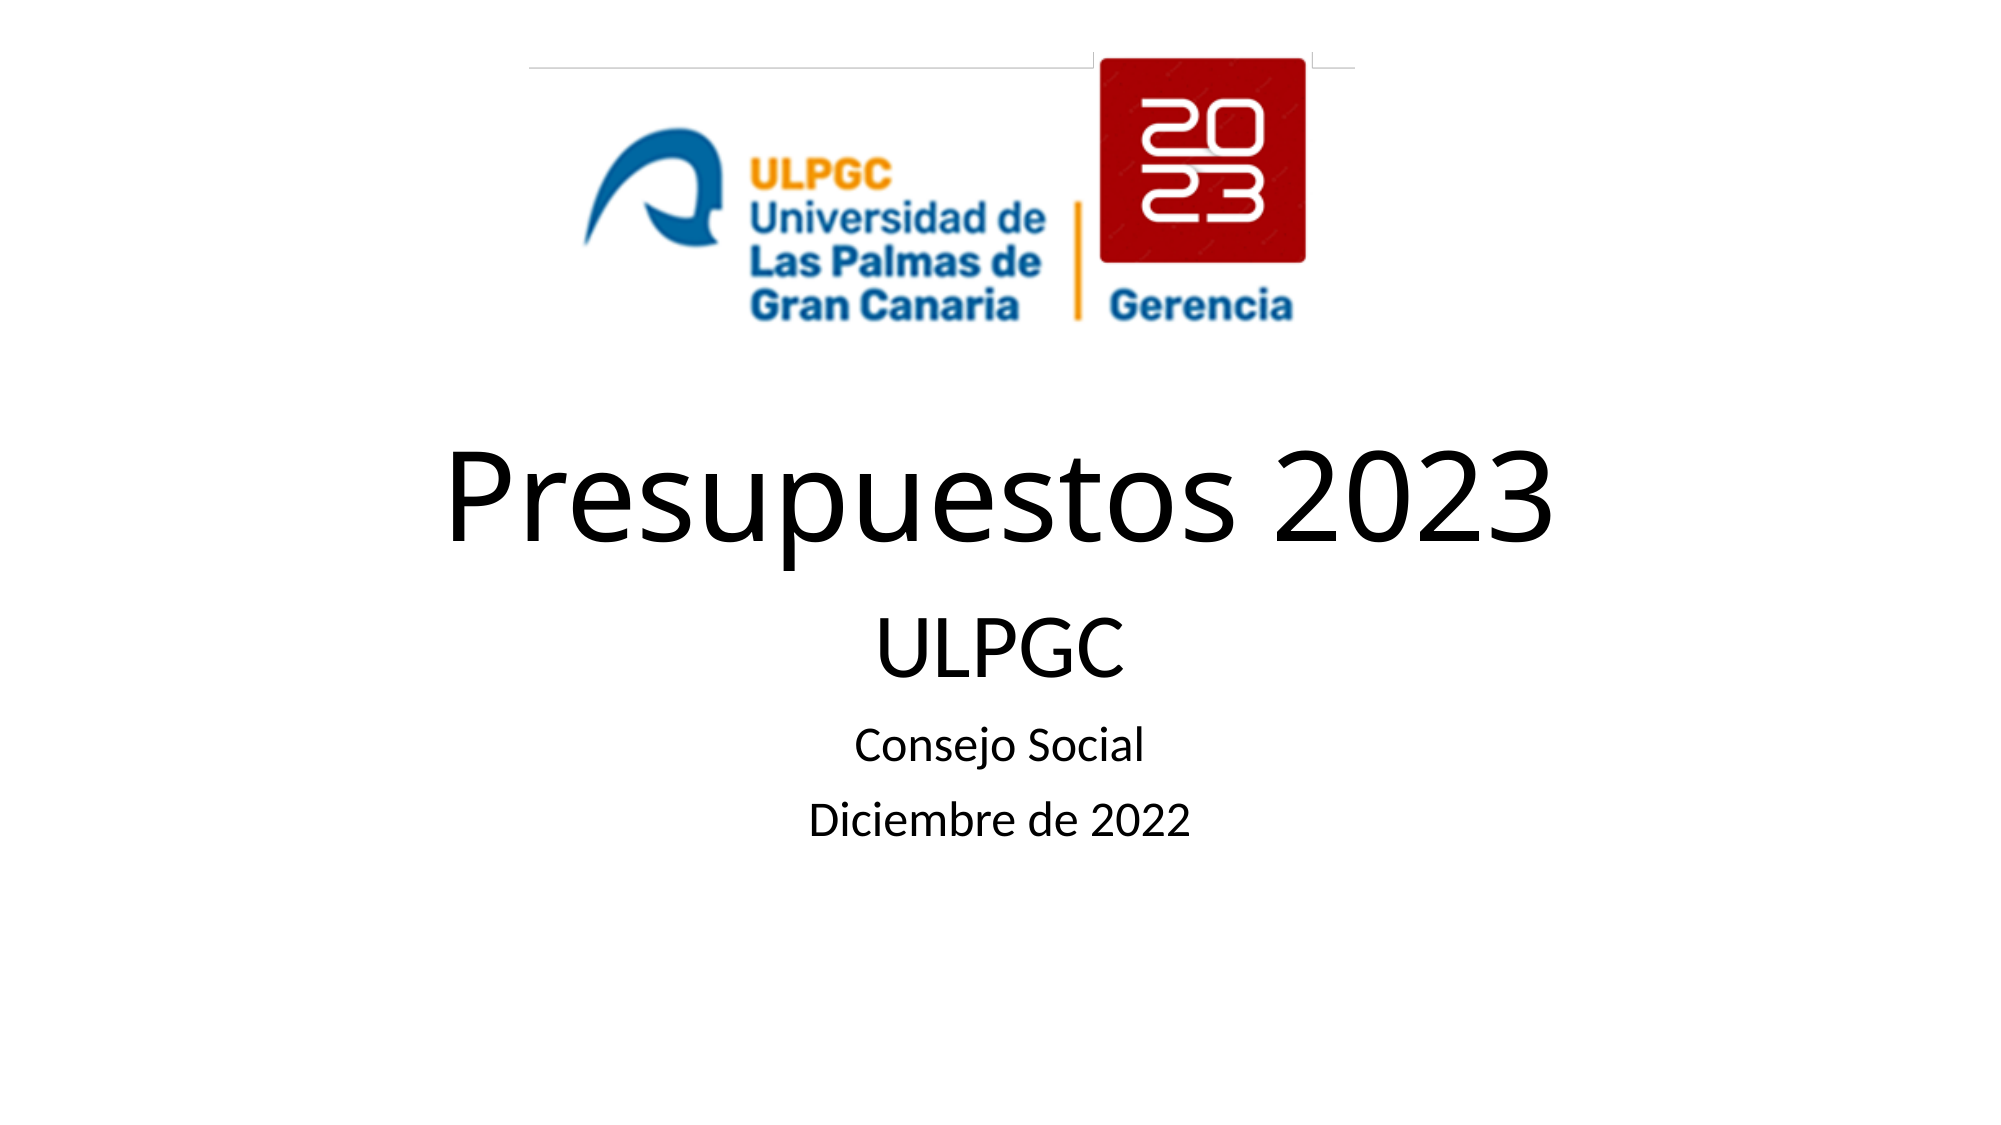

# Presupuestos 2023
ULPGC
Consejo Social
Diciembre de 2022